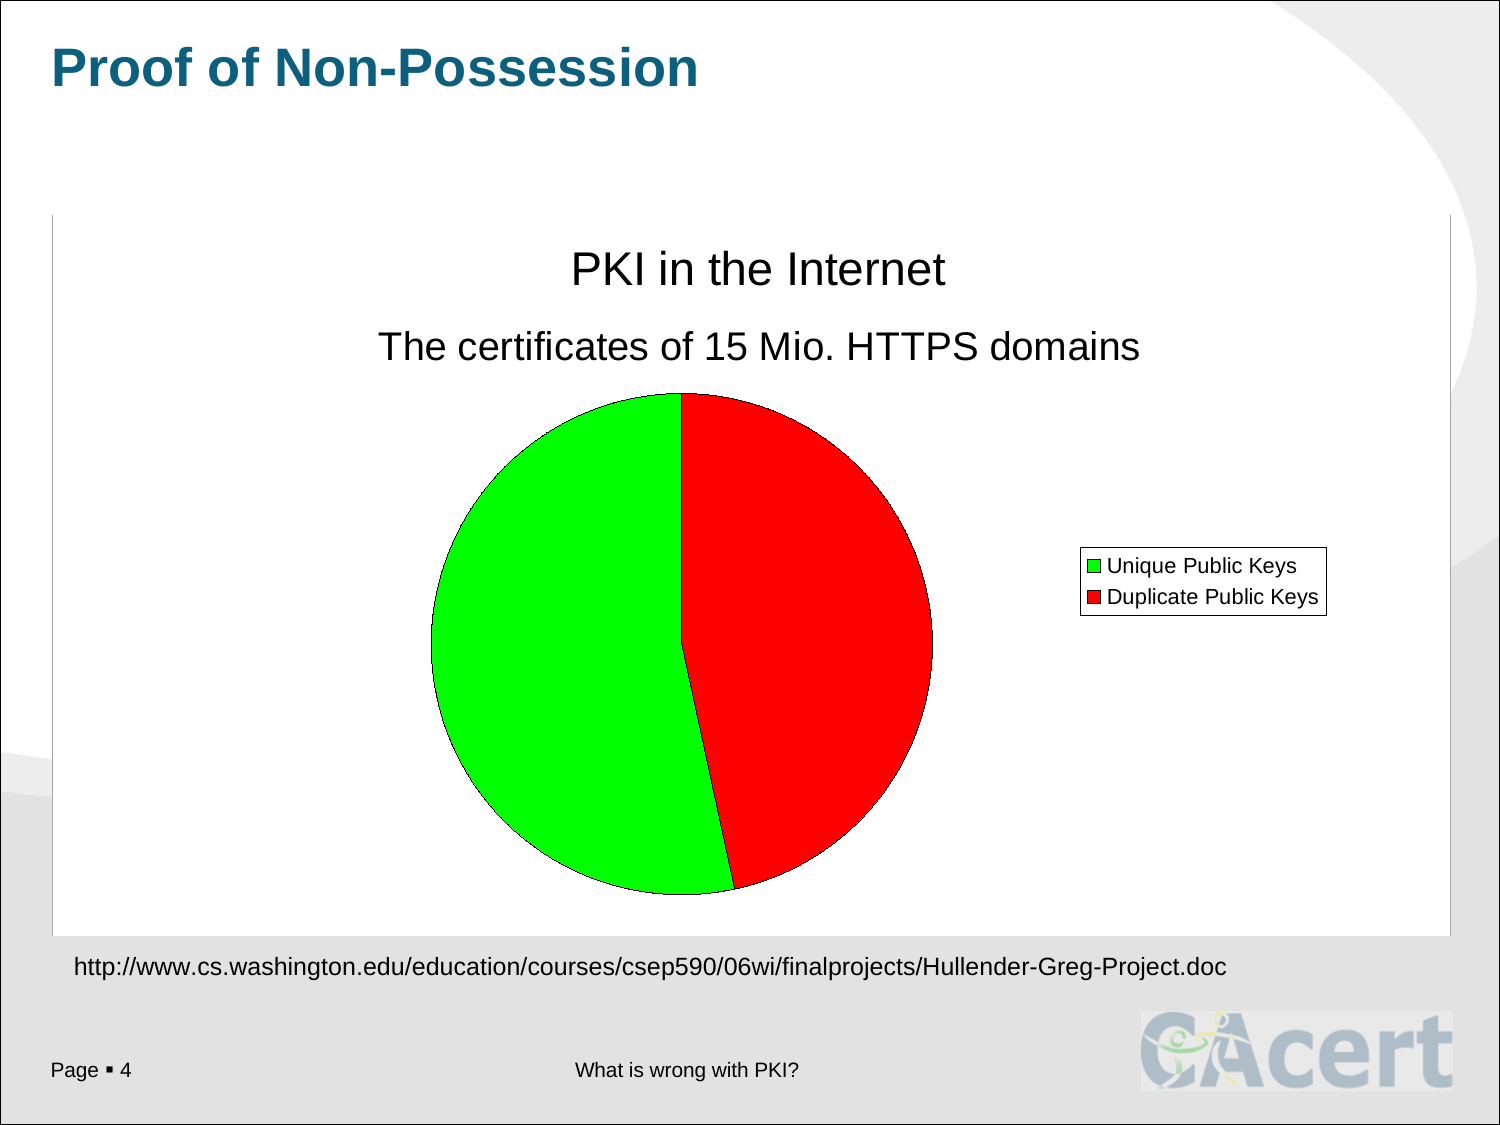

# Proof of Non-Possession
### Chart: PKI in the Internet
The certificates of 15 Mio. HTTPS domains
| Category | Zeile 1 |
|---|---|
| Unique Public Keys | 60543.0 |
| Duplicate Public Keys | 52854.0 |http://www.cs.washington.edu/education/courses/csep590/06wi/finalprojects/Hullender-Greg-Project.doc
What is wrong with PKI?